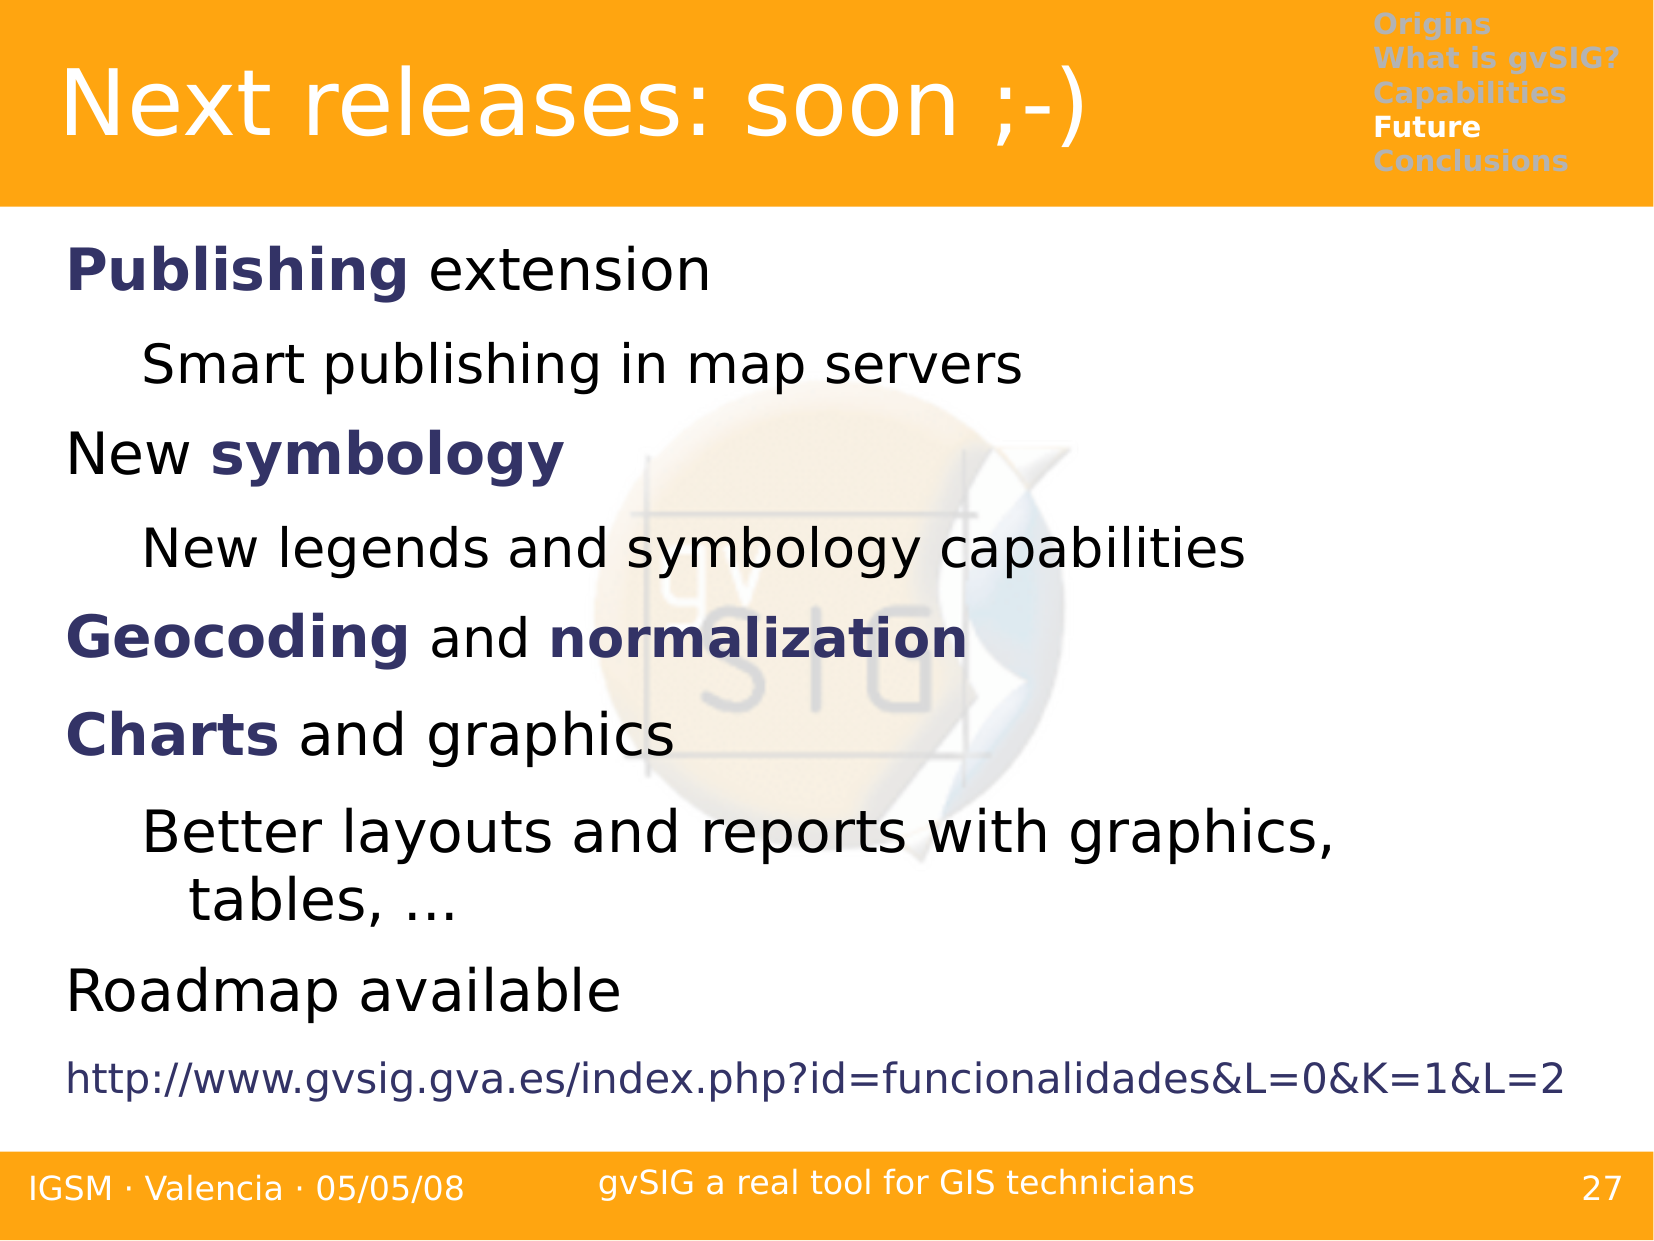

Origins
What is gvSIG?
Capabilities
Future
Conclusions
# Next releases: soon ;-)
Publishing extension
Smart publishing in map servers
New symbology
New legends and symbology capabilities
Geocoding and normalization
Charts and graphics
Better layouts and reports with graphics, tables, ...
Roadmap available
http://www.gvsig.gva.es/index.php?id=funcionalidades&L=0&K=1&L=2
gvSIG a real tool for GIS technicians
IGSM · Valencia · 05/05/08
27